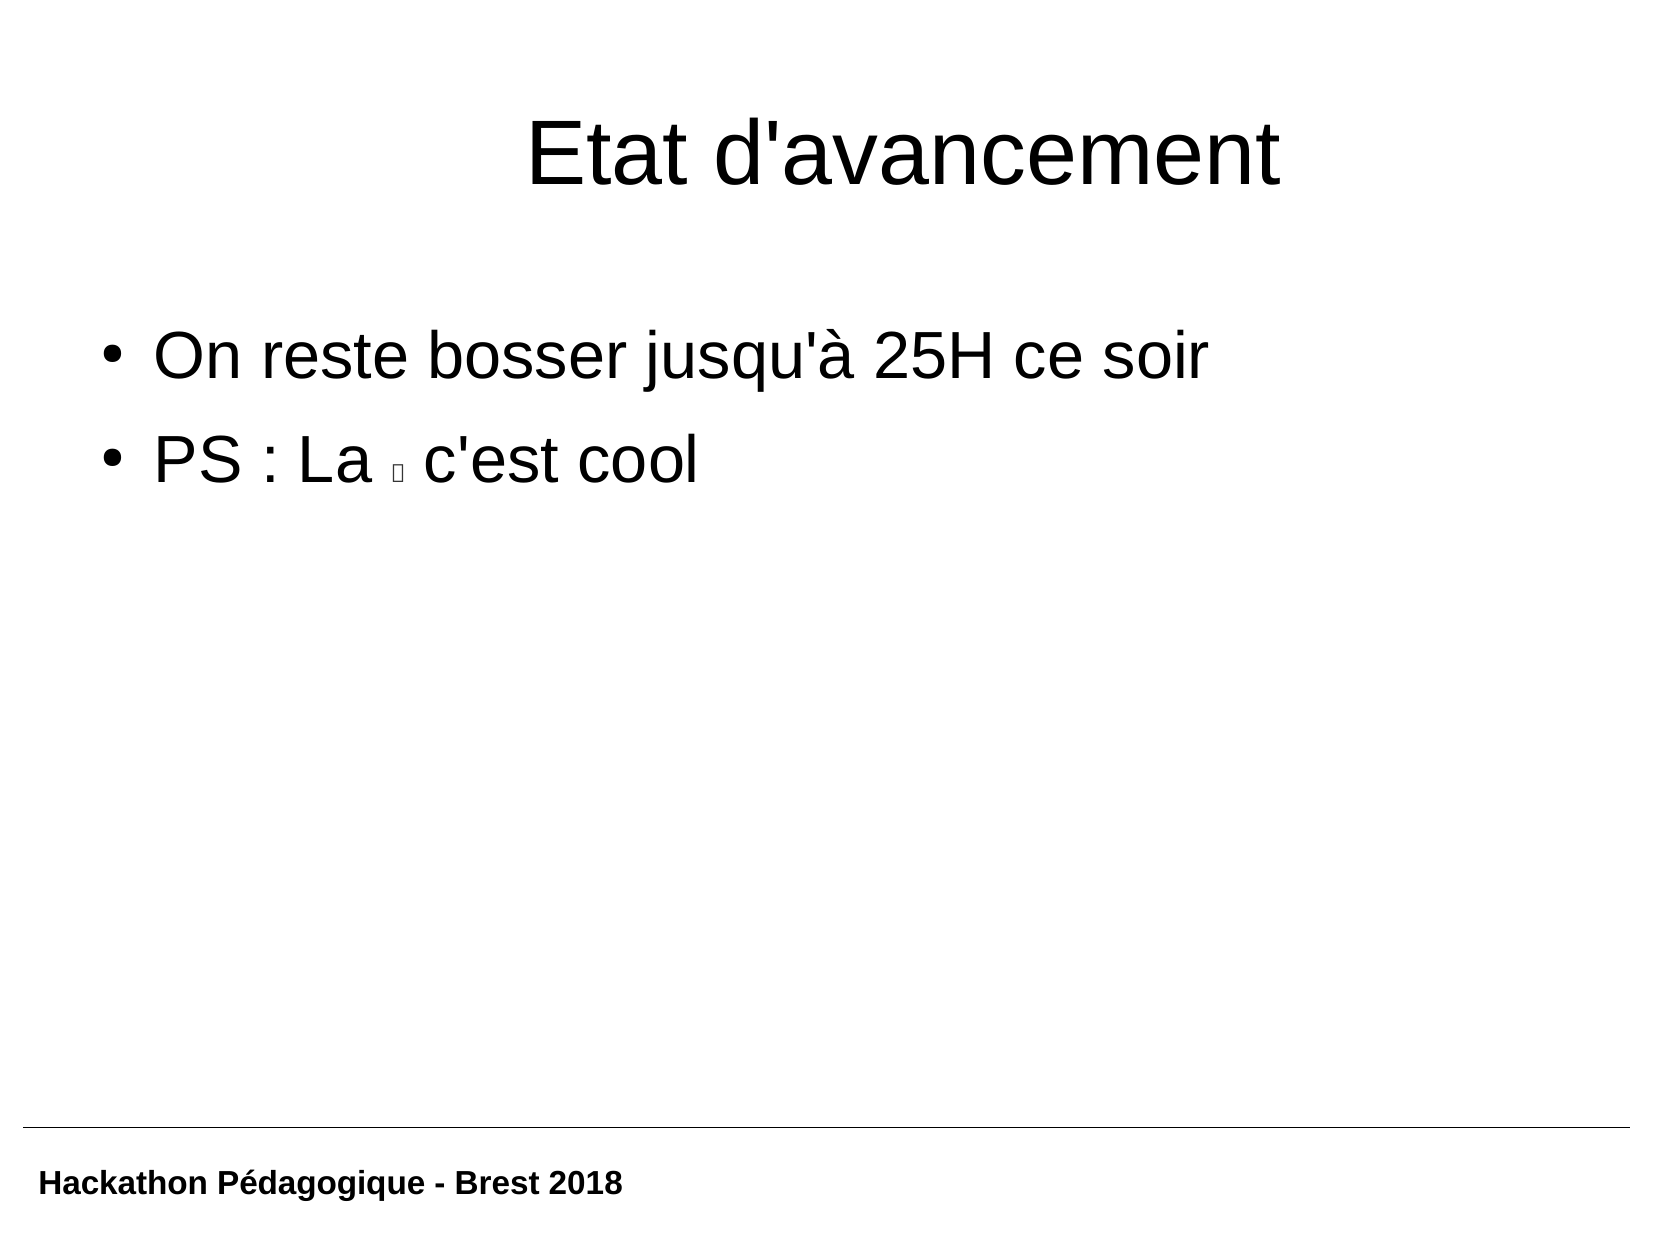

# Etat d'avancement
On reste bosser jusqu'à 25H ce soir
PS : La 🍺 c'est cool
Hackathon Pédagogique - Brest 2018